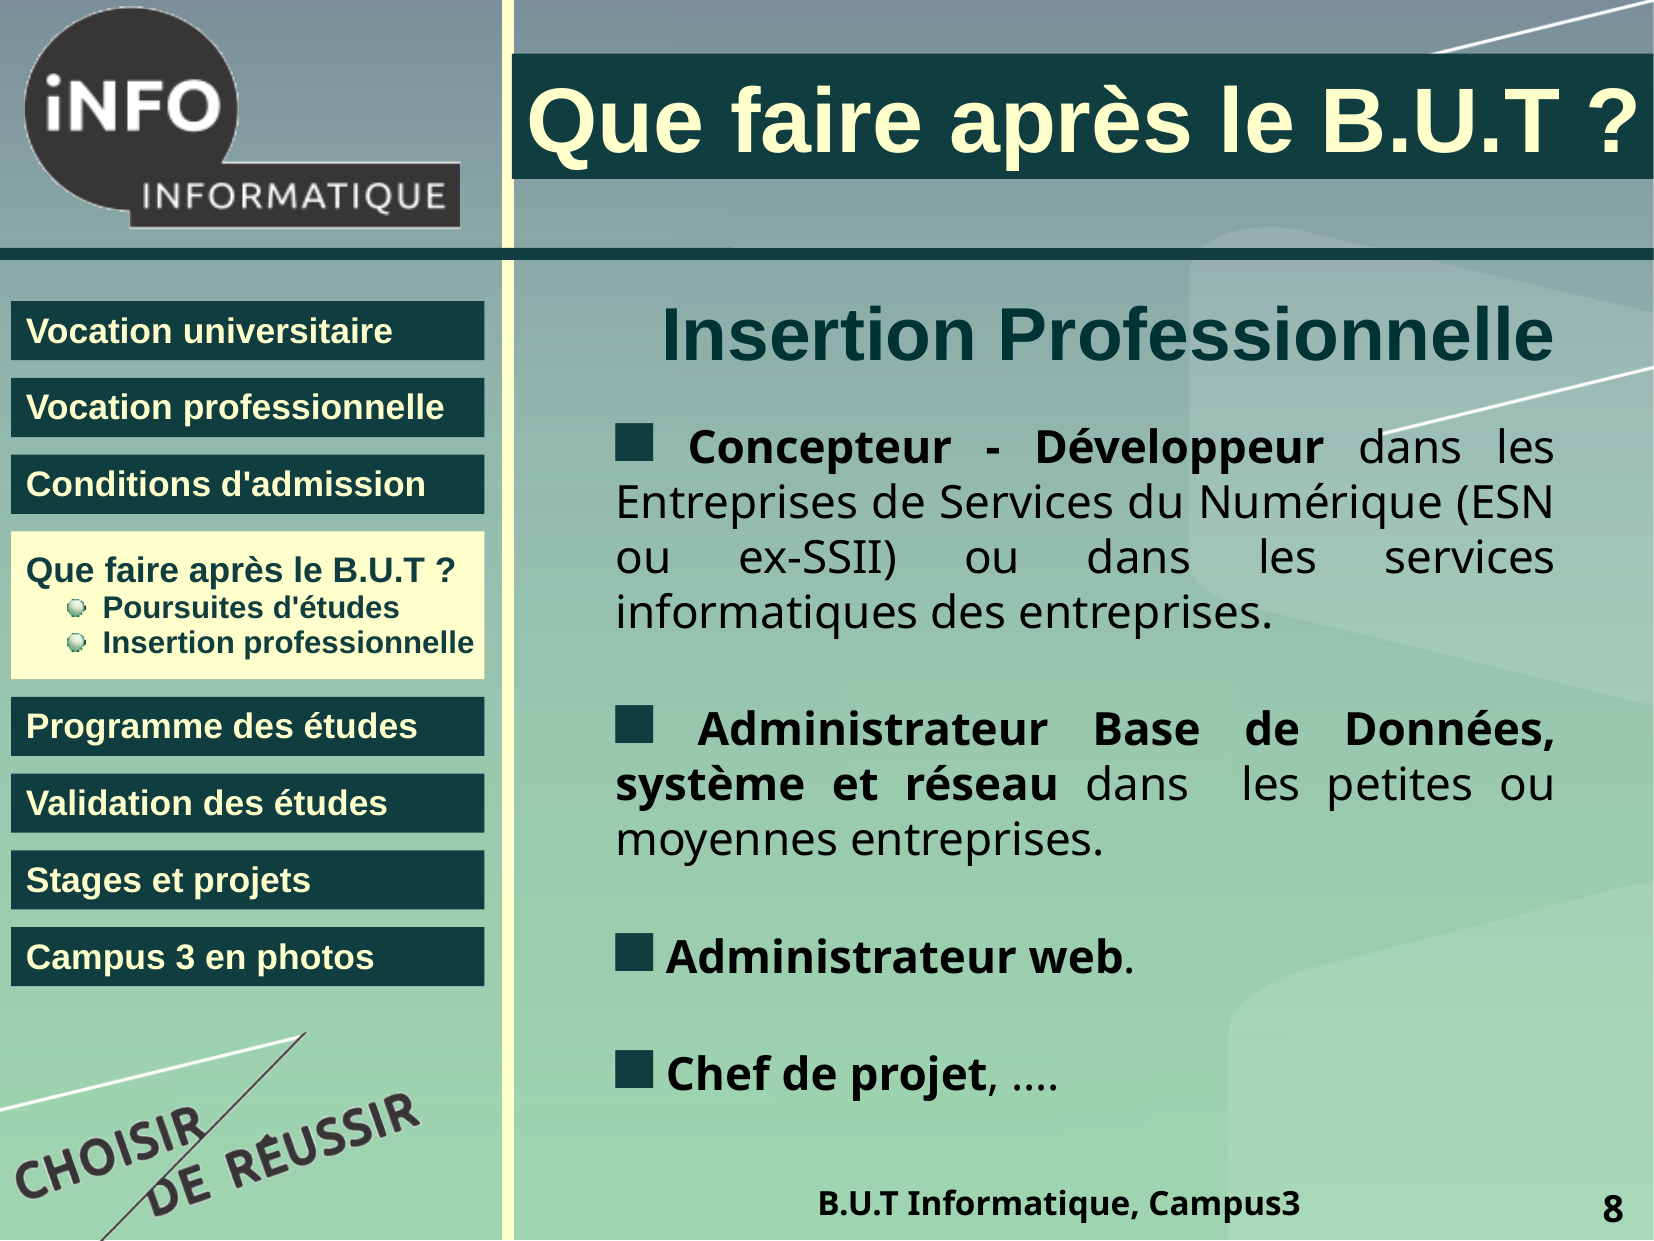

Que faire après le B.U.T ?
Insertion Professionnelle
Vocation universitaire
 Concepteur - Développeur dans les Entreprises de Services du Numérique (ESN ou ex-SSII) ou dans les services informatiques des entreprises.
 Administrateur Base de Données, système et réseau dans les petites ou moyennes entreprises.
 Administrateur web.
 Chef de projet, ….
Vocation professionnelle
Conditions d'admission
Que faire après le B.U.T ?
Poursuites d'études
Insertion professionnelle
Programme des études
Validation des études
Stages et projets
Campus 3 en photos
DUT Informatique, IUT Campus3
8